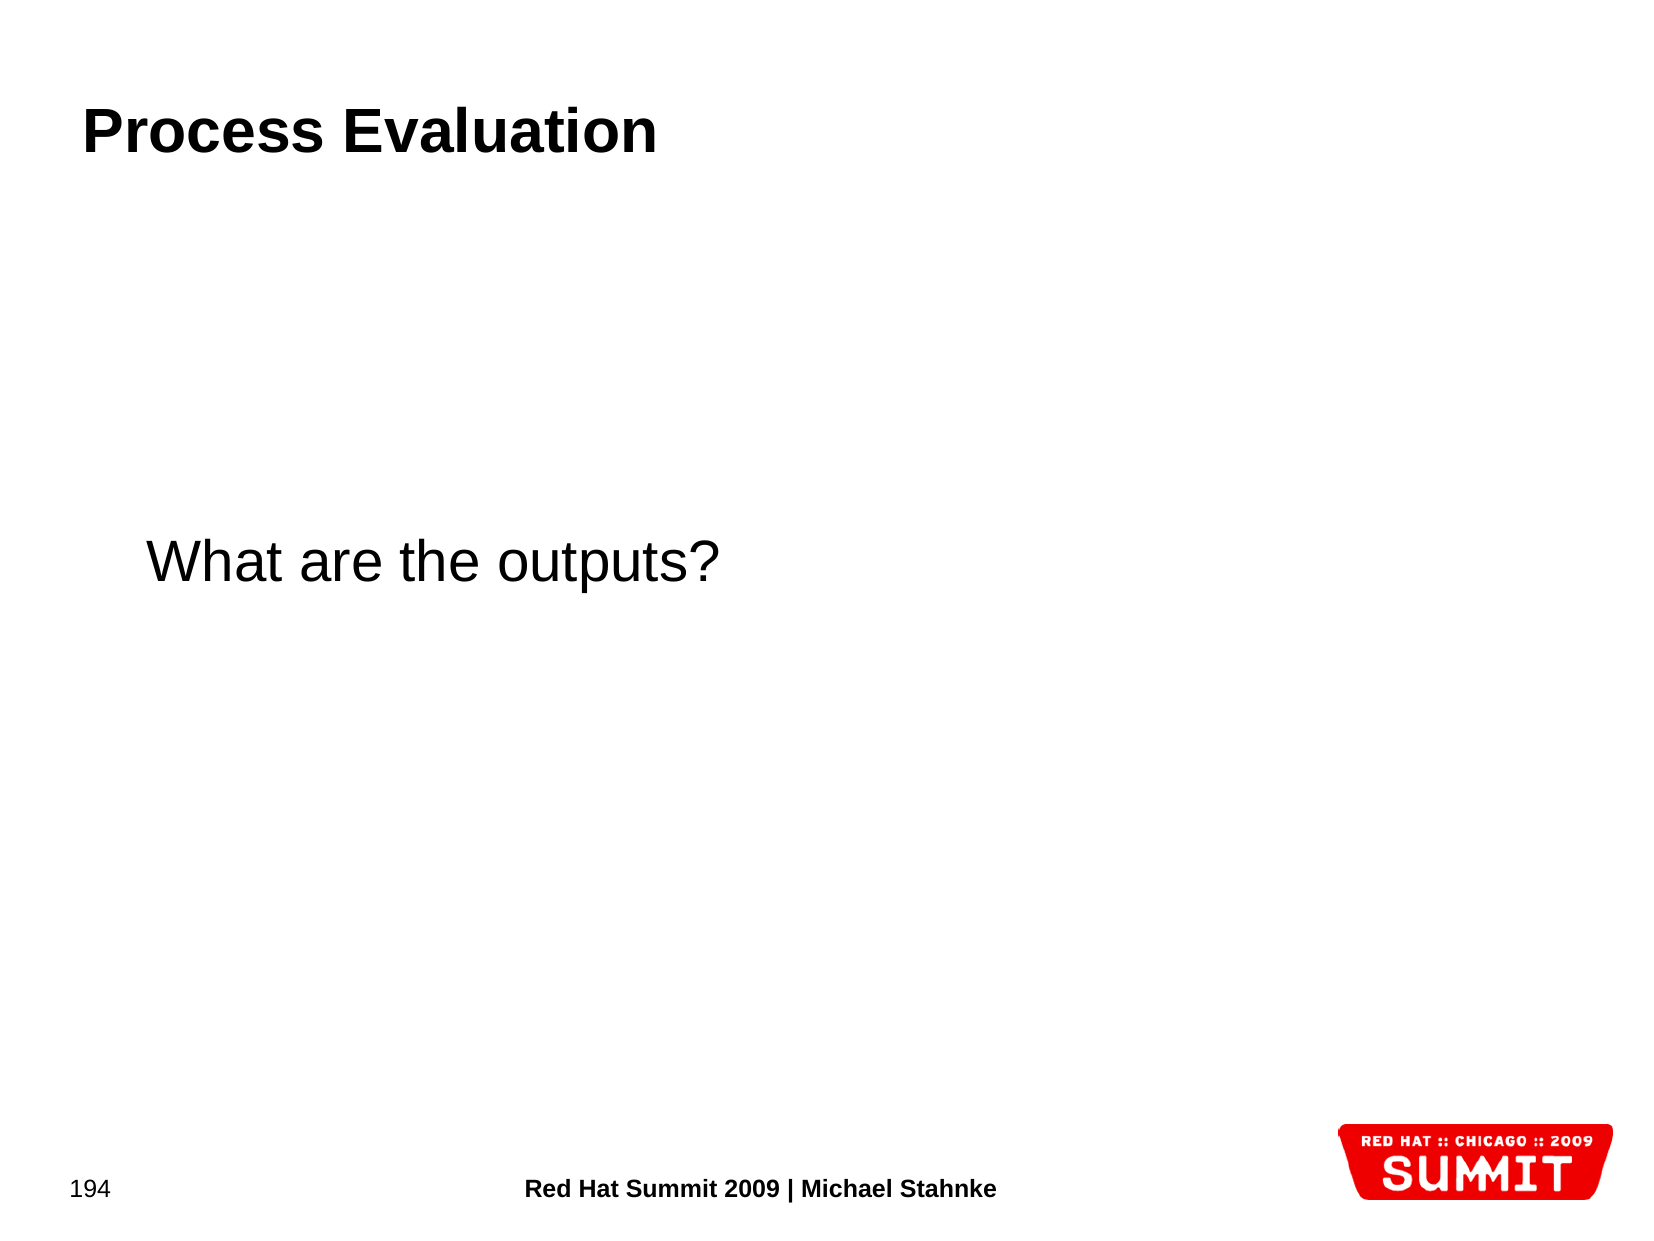

# Process Evaluation
What are the outputs?